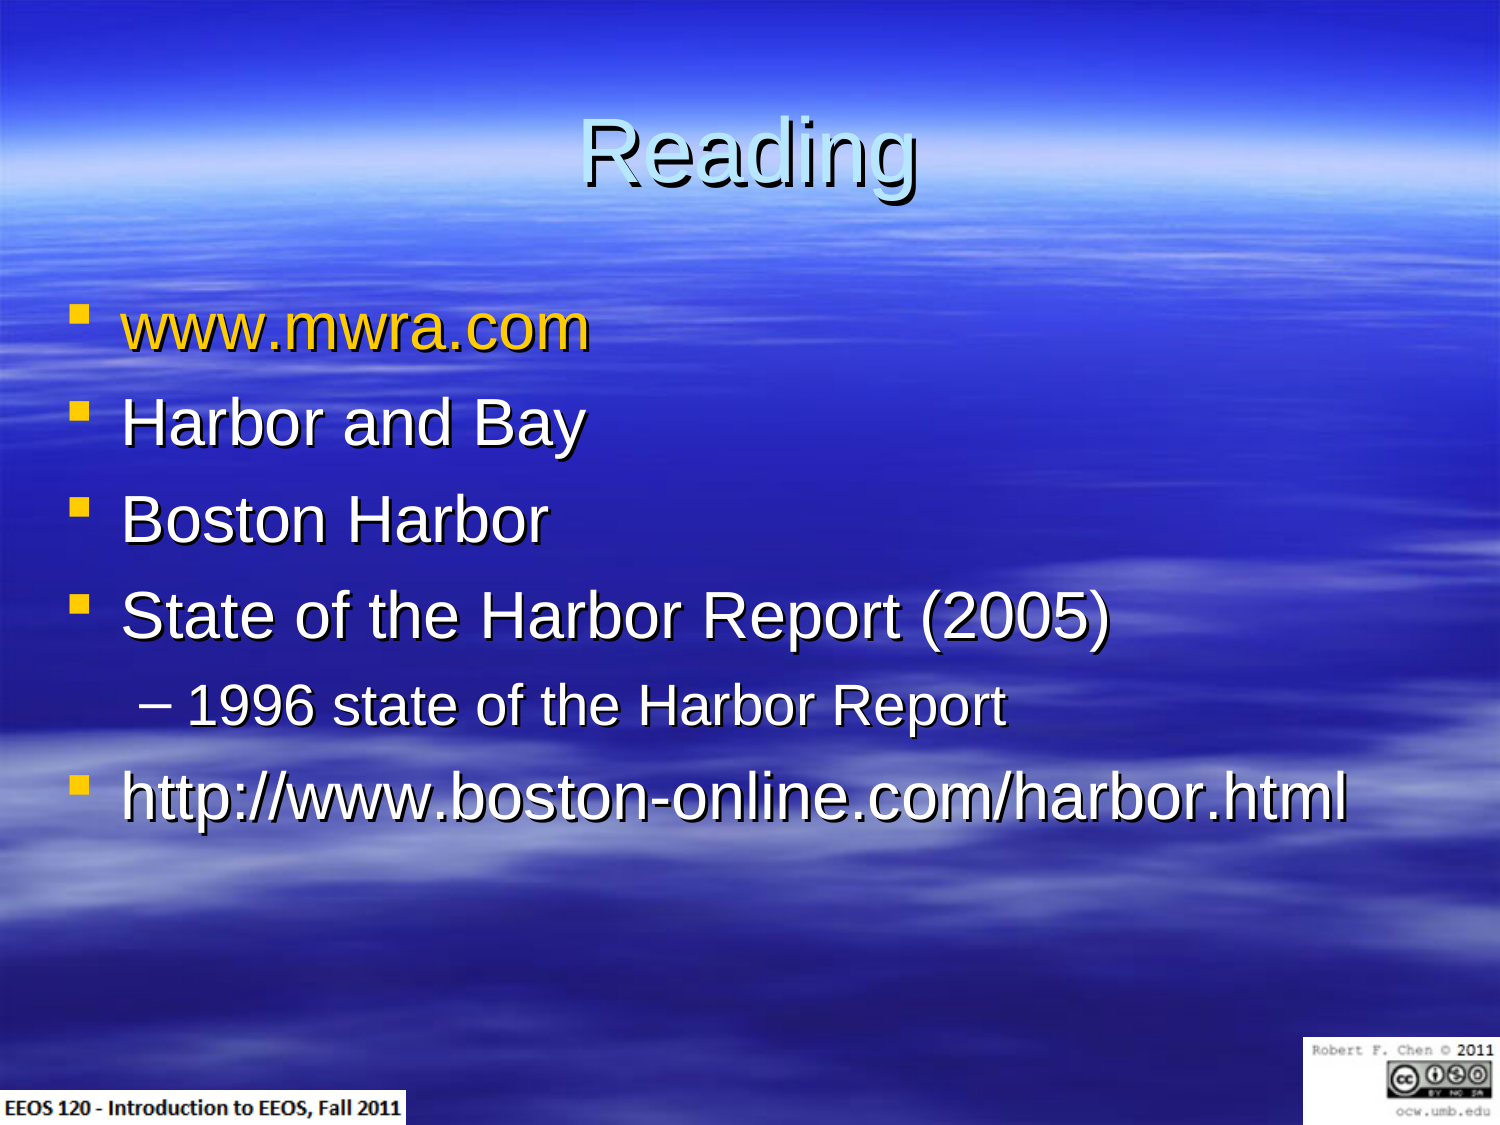

# Reading
www.mwra.com
Harbor and Bay
Boston Harbor
State of the Harbor Report (2005)
1996 state of the Harbor Report
http://www.boston-online.com/harbor.html